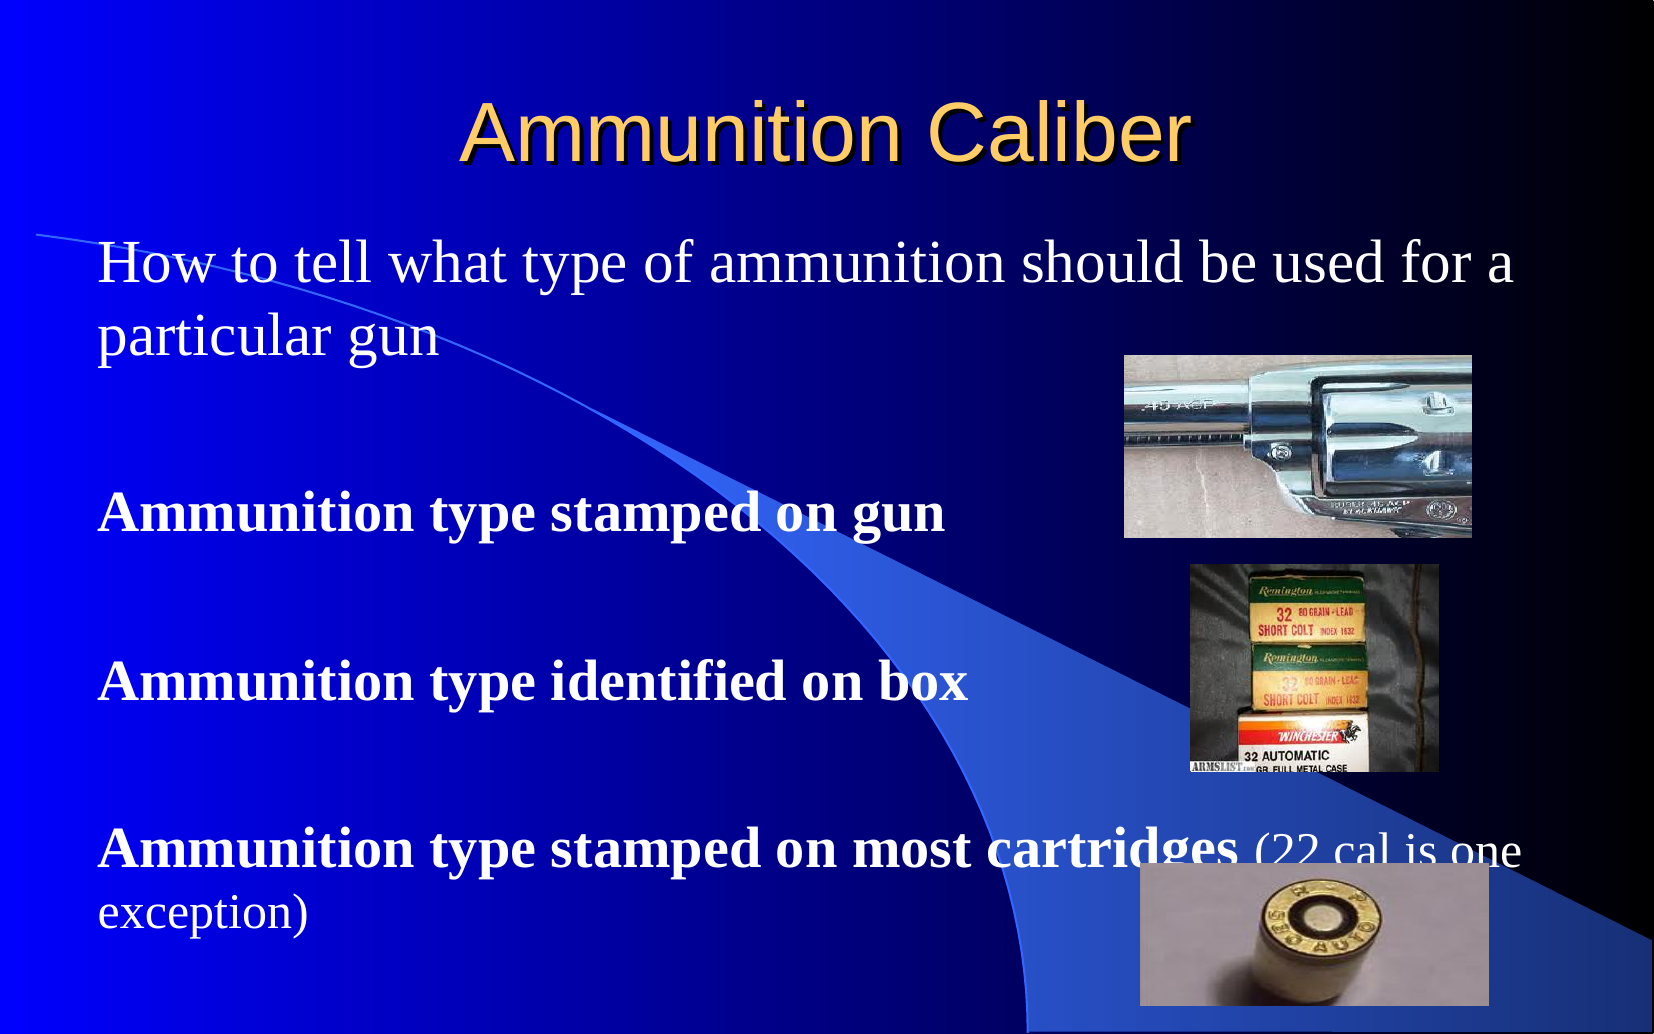

# Ammunition Caliber
How to tell what type of ammunition should be used for a particular gun
Ammunition type stamped on gun
Ammunition type identified on box
Ammunition type stamped on most cartridges (22 cal is one exception)